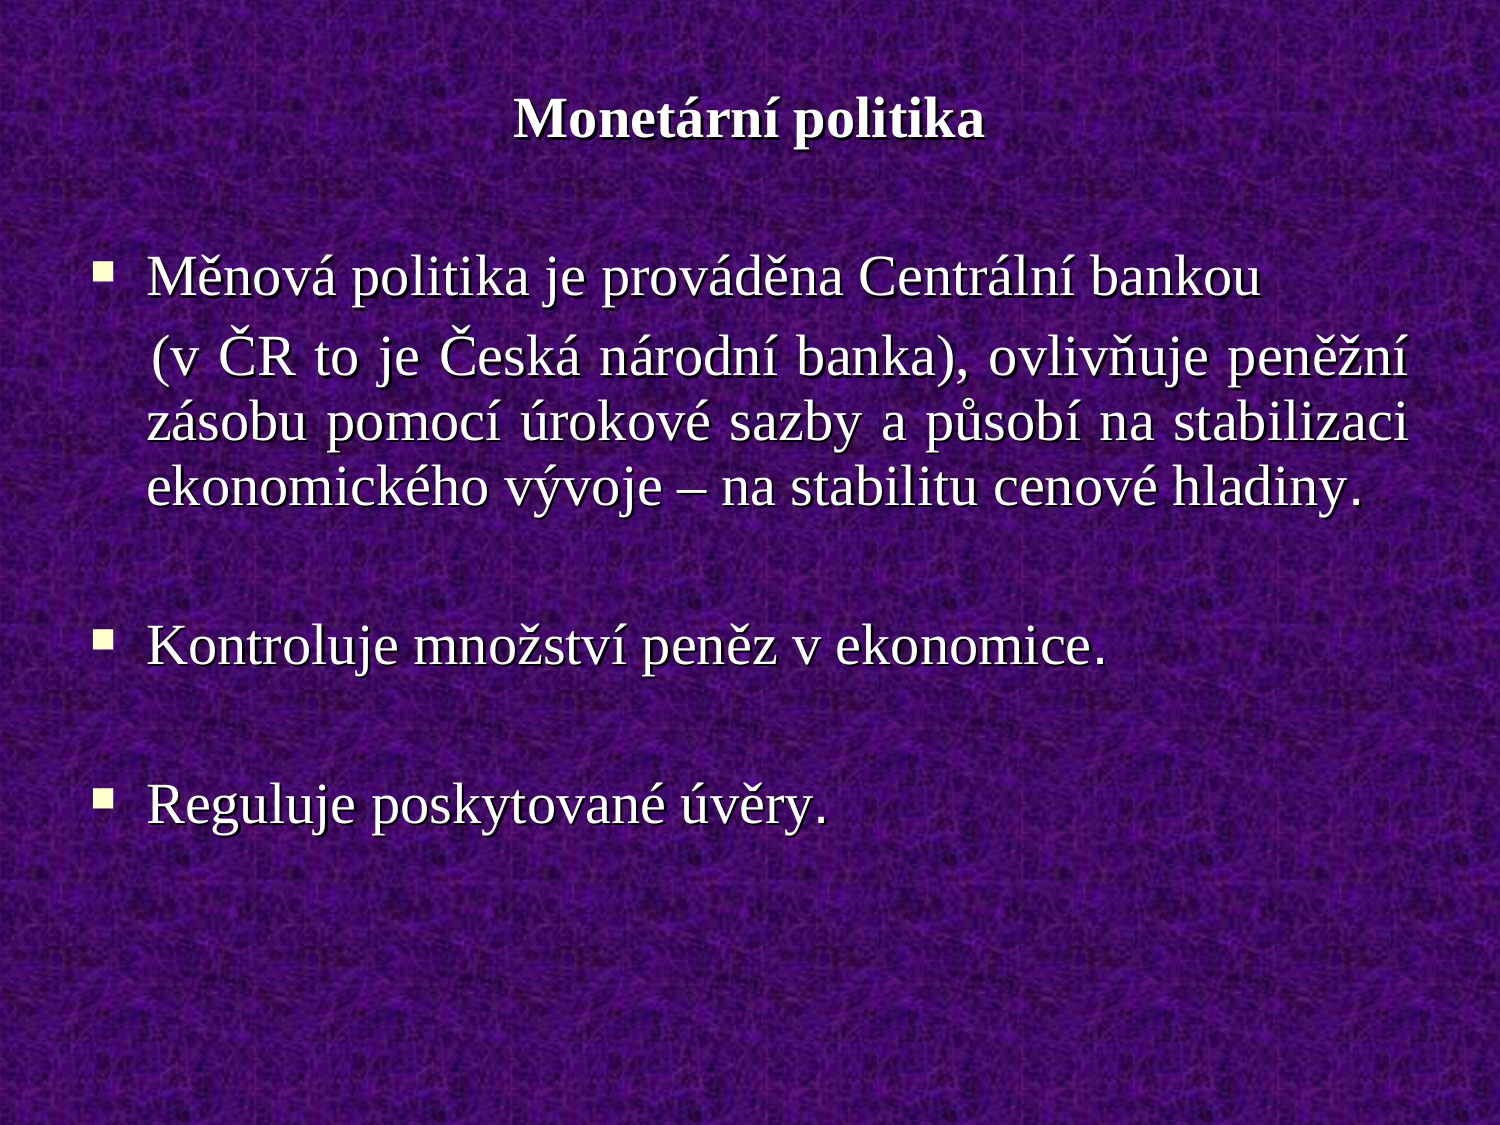

# Monetární politika
Měnová politika je prováděna Centrální bankou
 (v ČR to je Česká národní banka), ovlivňuje peněžní zásobu pomocí úrokové sazby a působí na stabilizaci ekonomického vývoje – na stabilitu cenové hladiny.
Kontroluje množství peněz v ekonomice.
Reguluje poskytované úvěry.